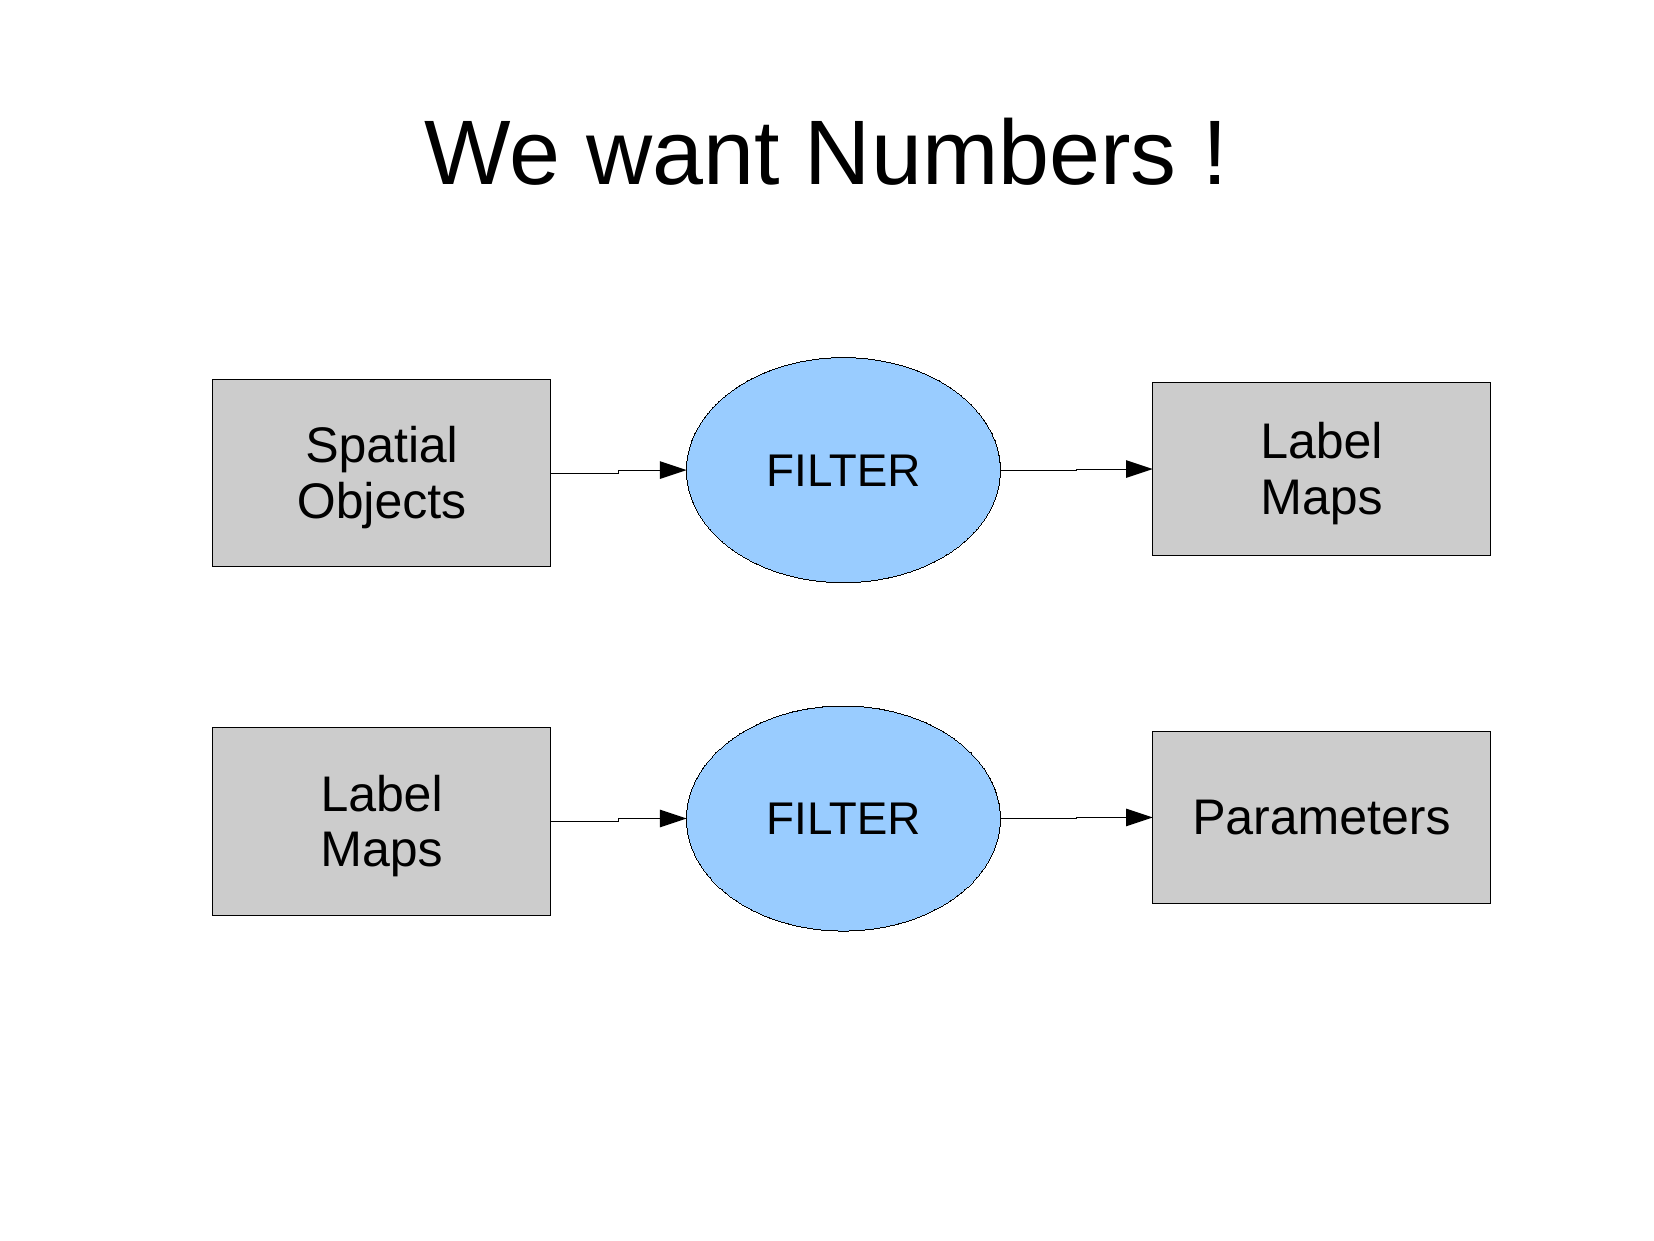

# We want Numbers !
FILTER
Spatial
Objects
Label
Maps
FILTER
Label
Maps
Parameters